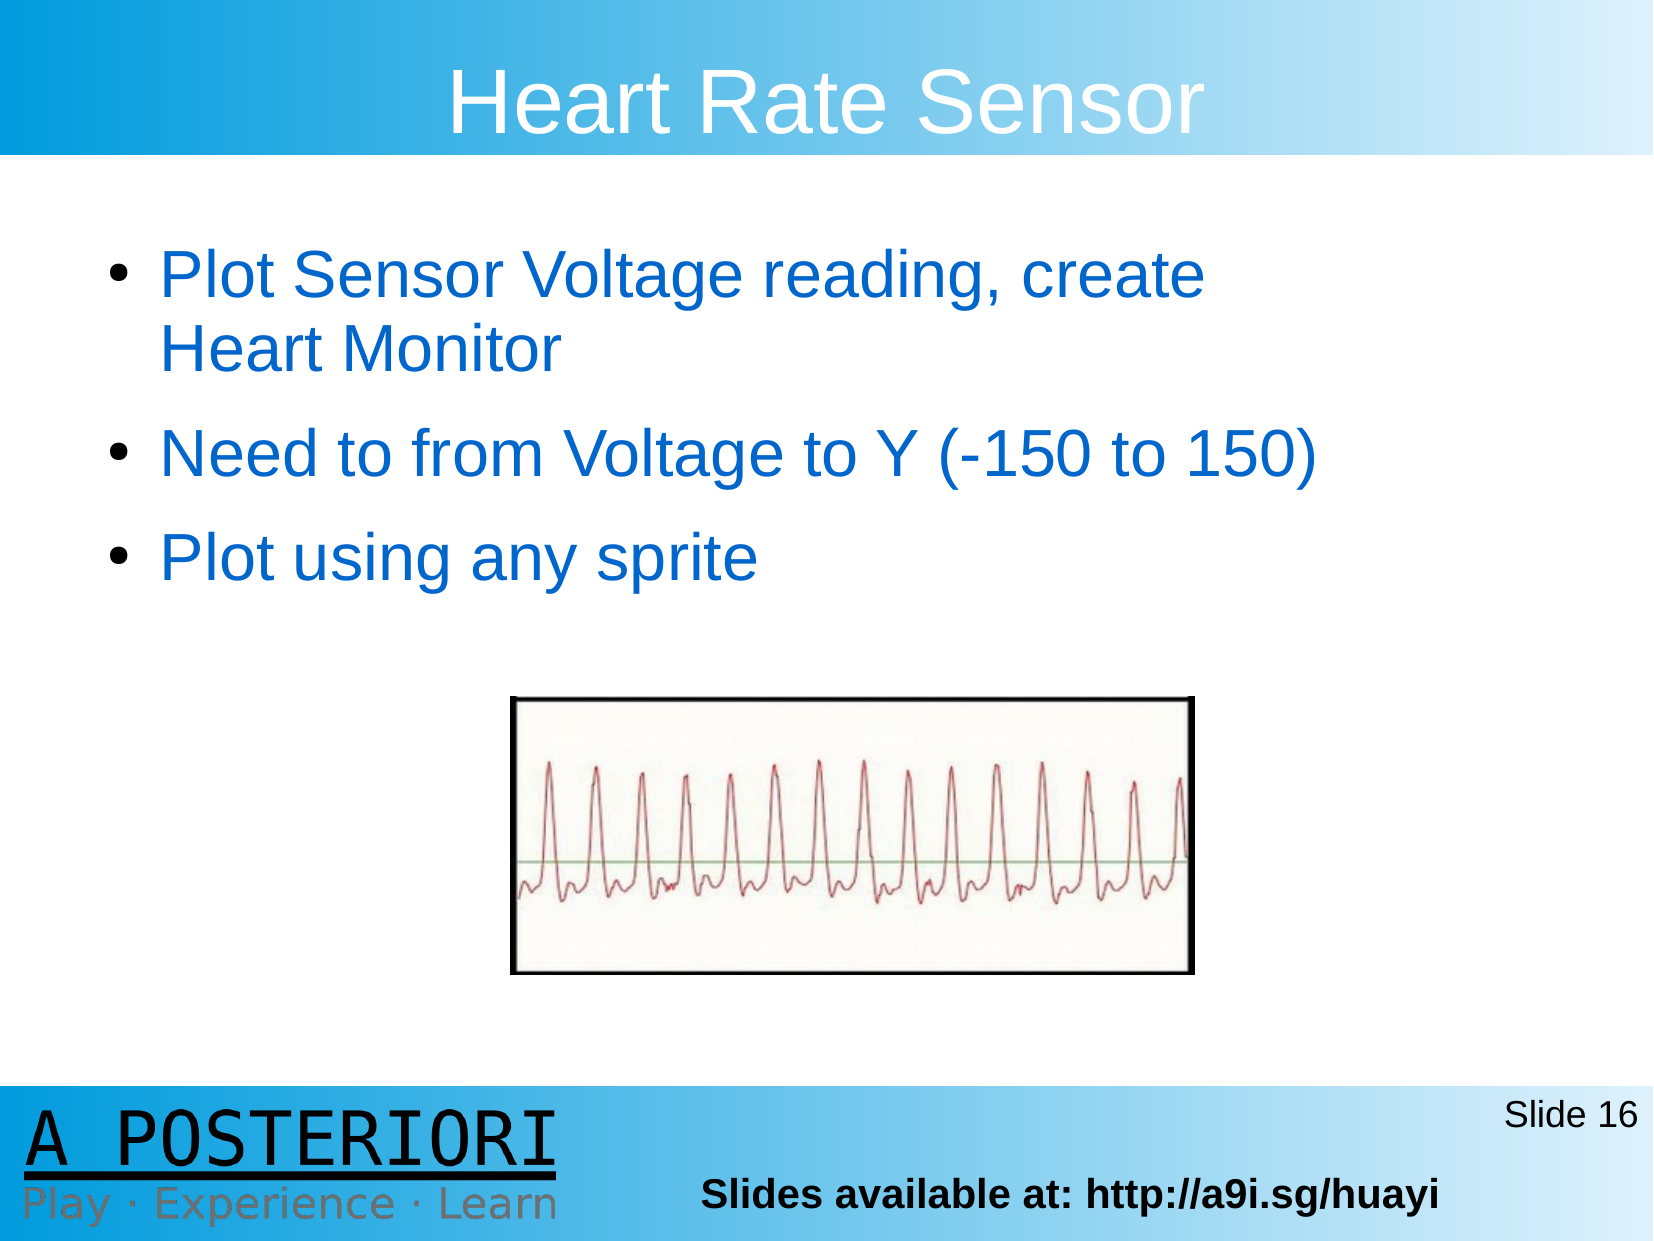

# Heart Rate Sensor
Plot Sensor Voltage reading, create Heart Monitor
Need to from Voltage to Y (-150 to 150)
Plot using any sprite